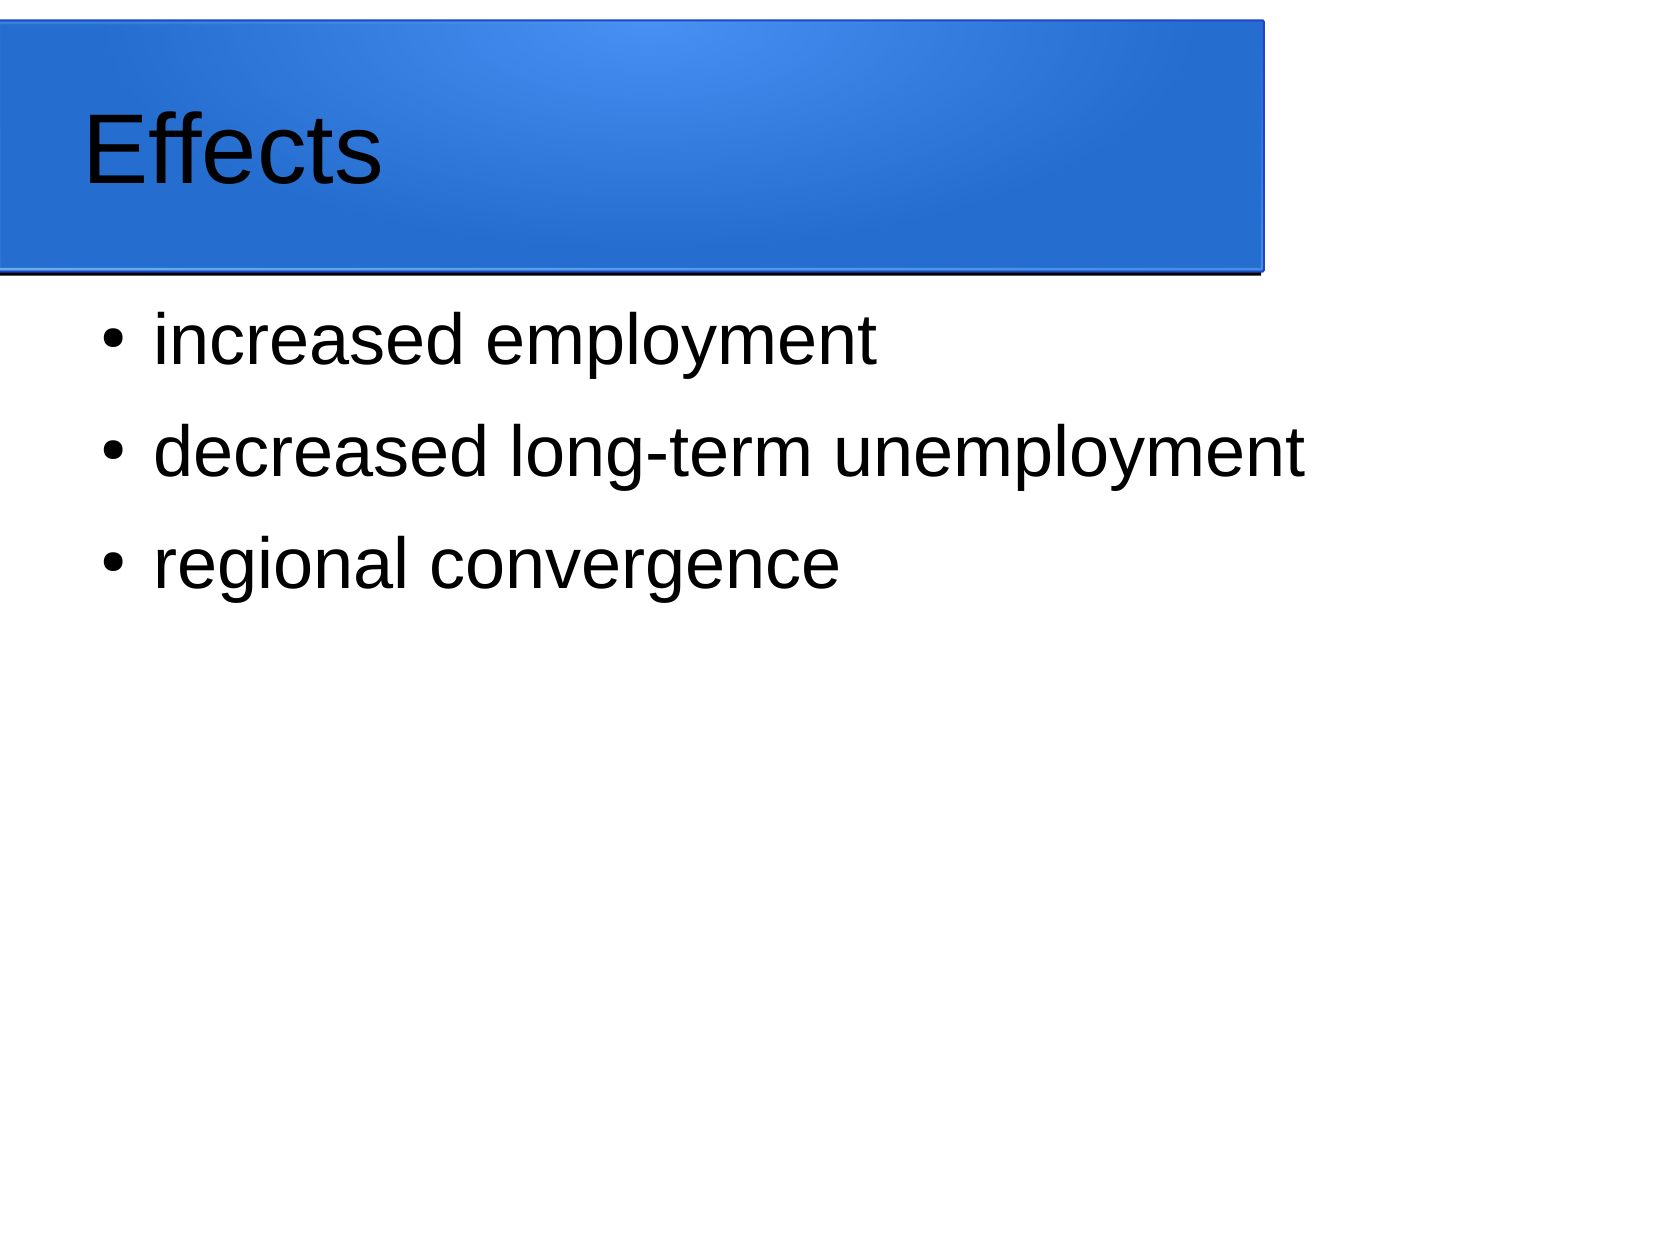

# Effects
increased employment
decreased long-term unemployment
regional convergence